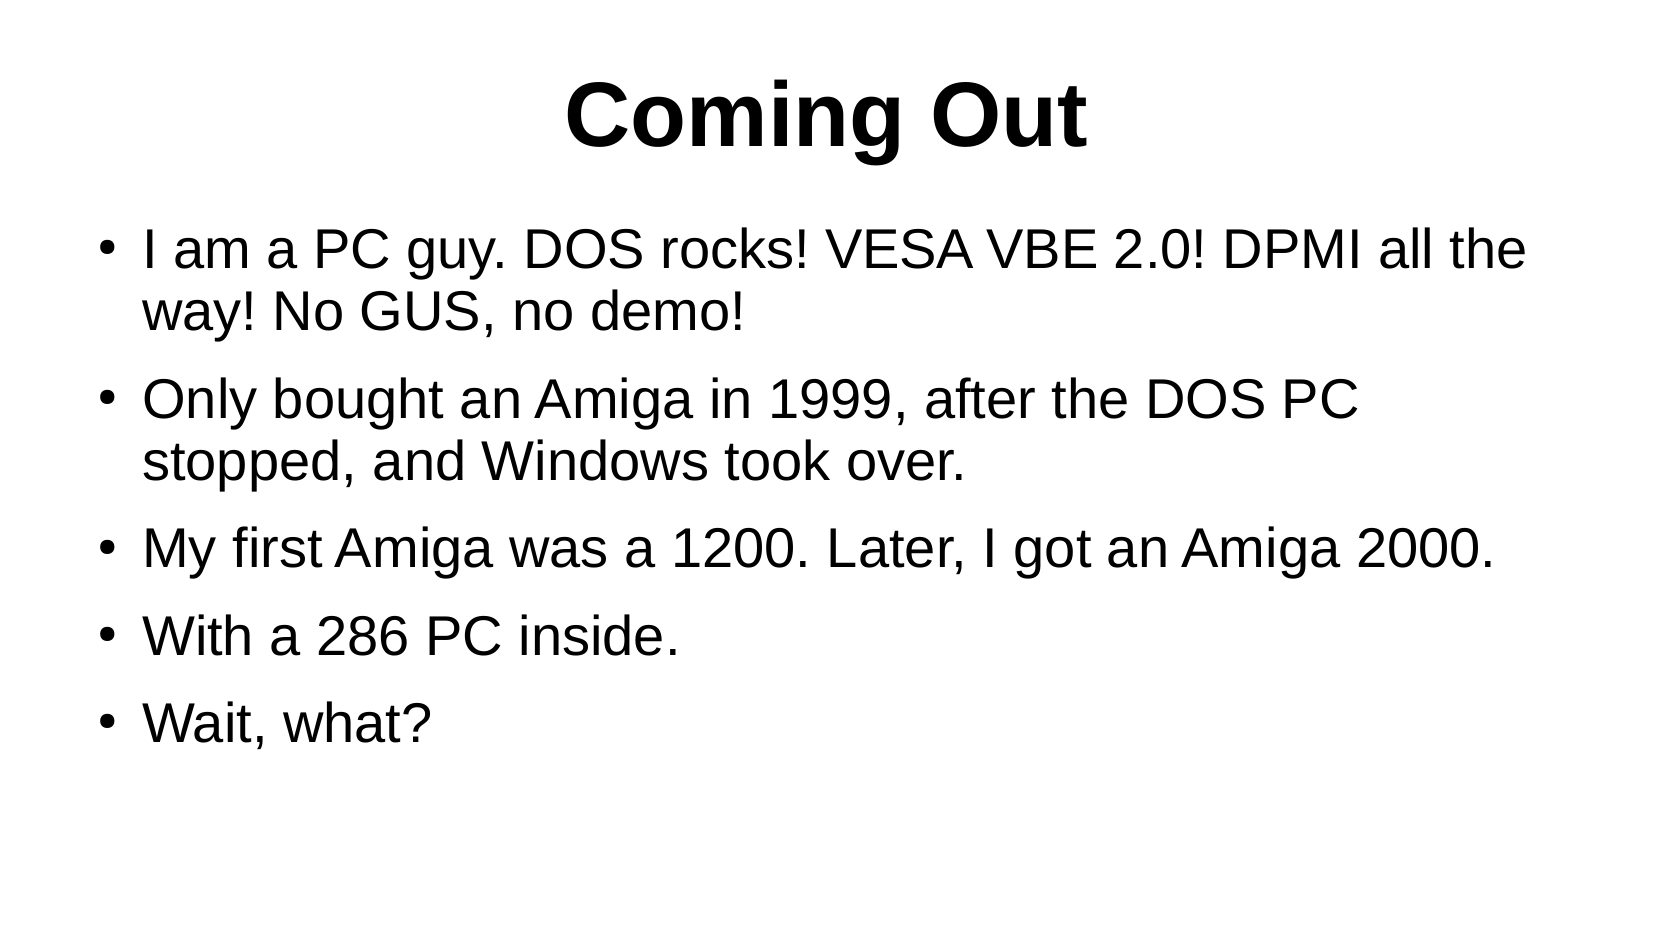

# Coming Out
I am a PC guy. DOS rocks! VESA VBE 2.0! DPMI all the way! No GUS, no demo!
Only bought an Amiga in 1999, after the DOS PC stopped, and Windows took over.
My first Amiga was a 1200. Later, I got an Amiga 2000.
With a 286 PC inside.
Wait, what?